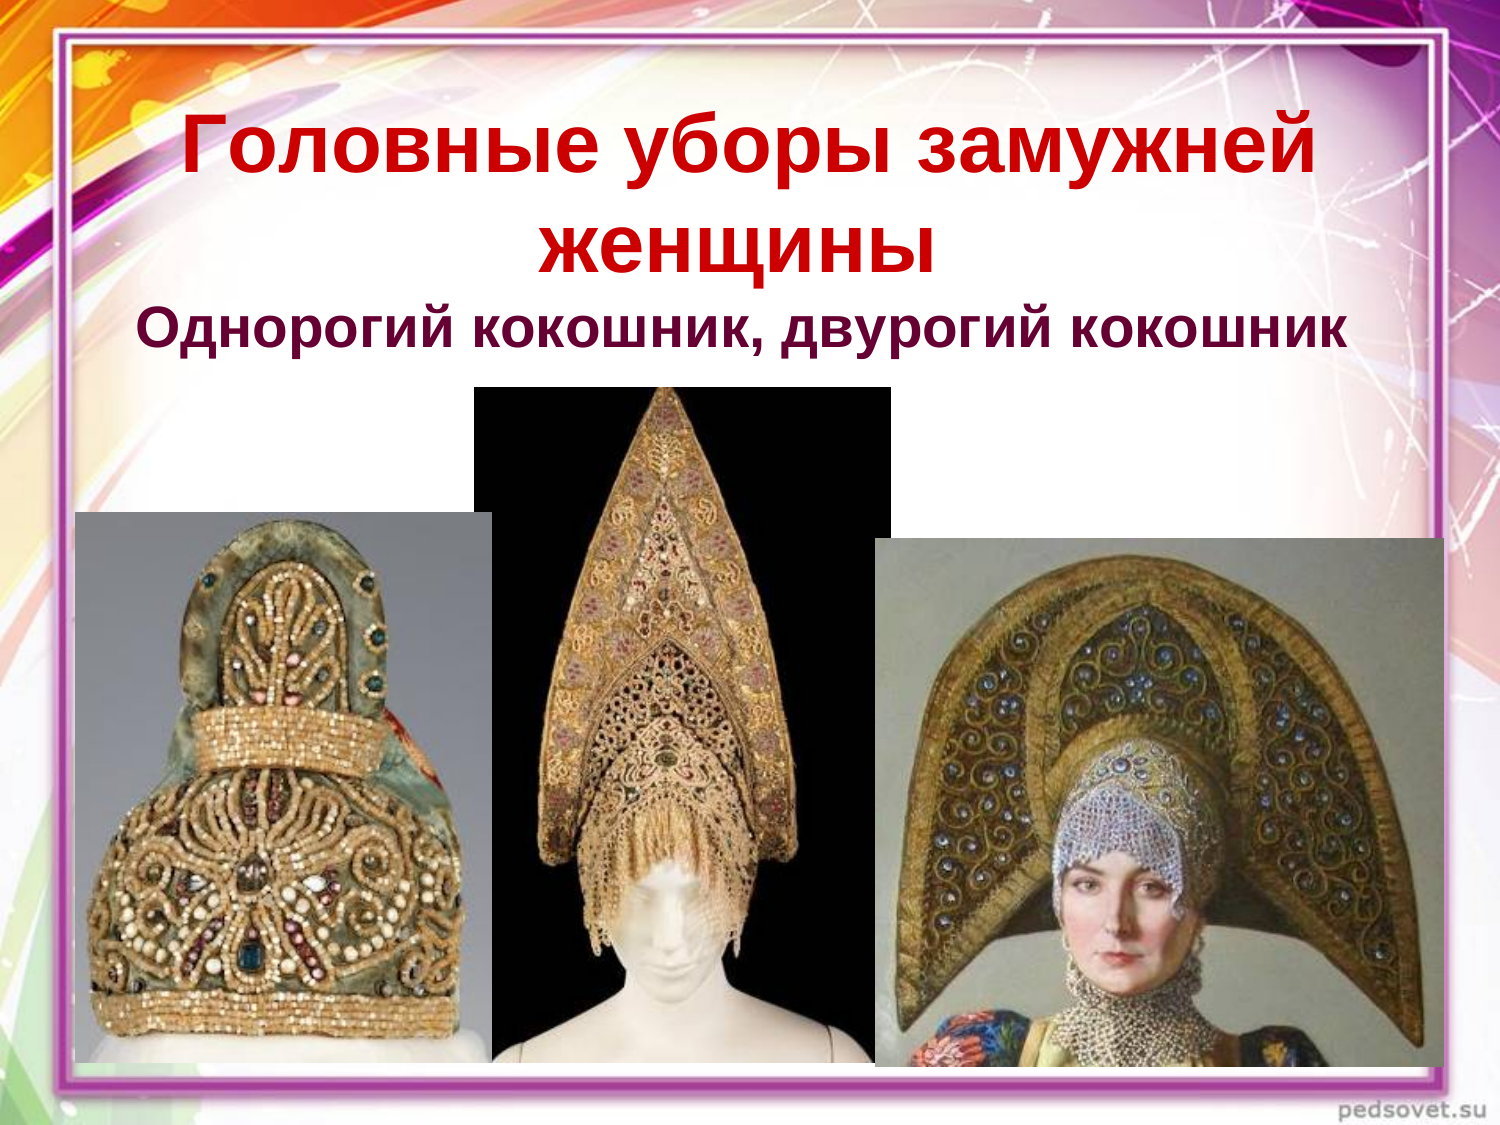

# Головные уборы замужней женщины Однорогий кокошник, двурогий кокошник